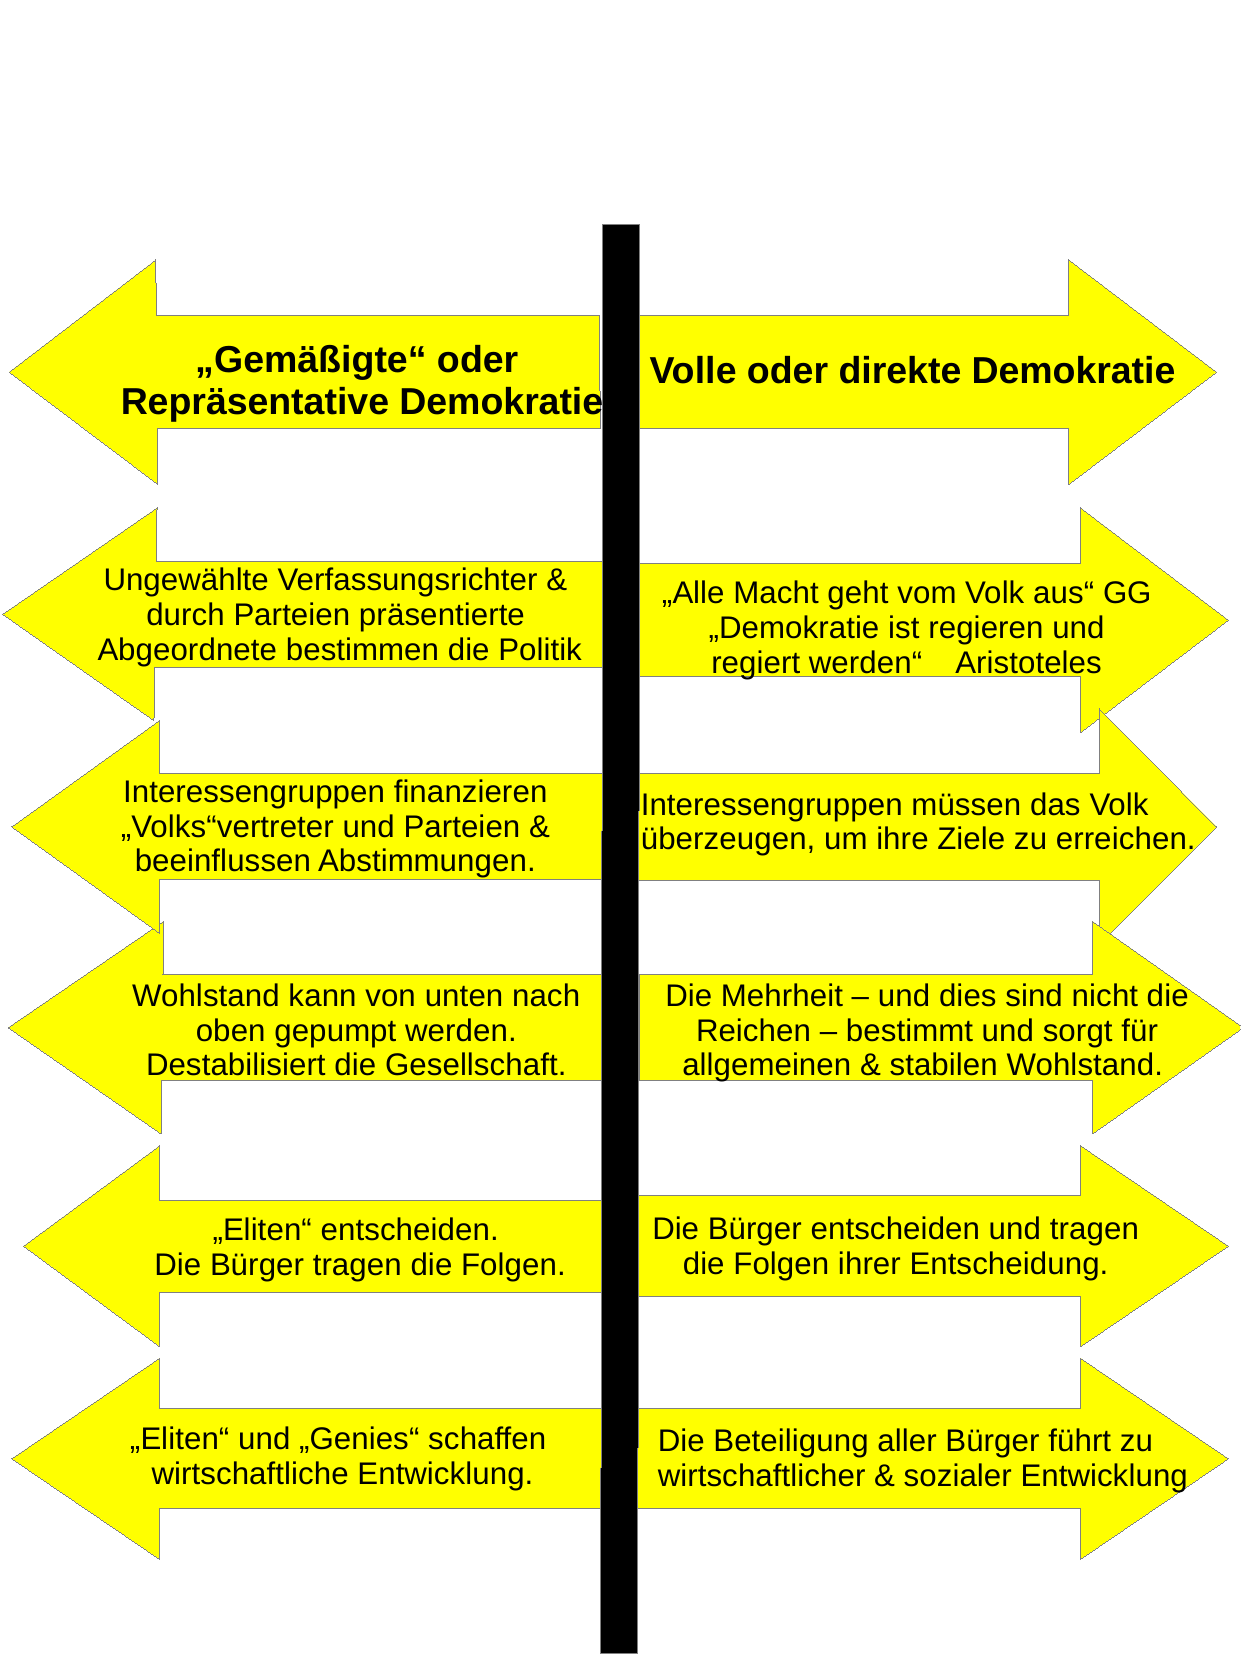

„Gemäßigte“ oder
Repräsentative Demokratie
Volle oder direkte Demokratie
Ungewählte Verfassungsrichter &
durch Parteien präsentierte
Abgeordnete bestimmen die Politik
„Alle Macht geht vom Volk aus“ GG
„Demokratie ist regieren und
regiert werden“ Aristoteles
Interessengruppen finanzieren
„Volks“vertreter und Parteien &
beeinflussen Abstimmungen.
Interessengruppen müssen das Volk
überzeugen, um ihre Ziele zu erreichen.
Wohlstand kann von unten nach
oben gepumpt werden.
Destabilisiert die Gesellschaft.
Die Mehrheit – und dies sind nicht die
Reichen – bestimmt und sorgt für
allgemeinen & stabilen Wohlstand.
Die Bürger entscheiden und tragen
die Folgen ihrer Entscheidung.
„Eliten“ entscheiden.
Die Bürger tragen die Folgen.
„Eliten“ und „Genies“ schaffen
wirtschaftliche Entwicklung.
Die Beteiligung aller Bürger führt zu
wirtschaftlicher & sozialer Entwicklung